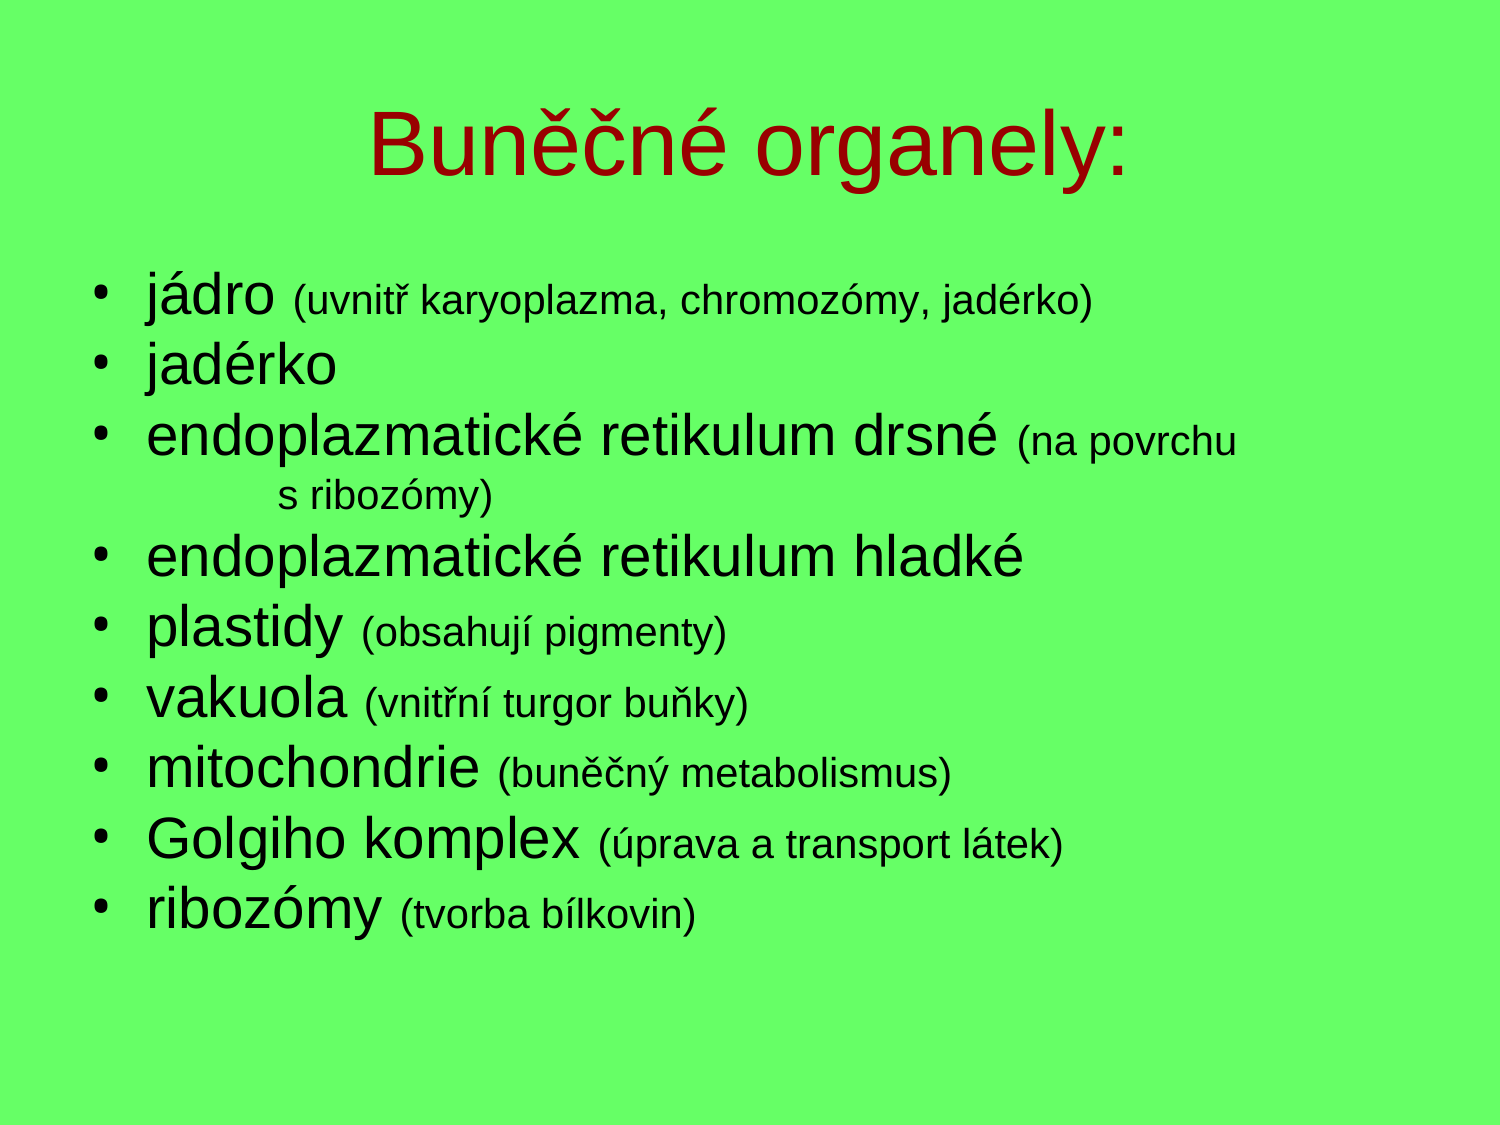

# Buněčné organely:
jádro (uvnitř karyoplazma, chromozómy, jadérko)
jadérko
endoplazmatické retikulum drsné (na povrchu
	s ribozómy)
endoplazmatické retikulum hladké
plastidy (obsahují pigmenty)
vakuola (vnitřní turgor buňky)
mitochondrie (buněčný metabolismus)
Golgiho komplex (úprava a transport látek)
ribozómy (tvorba bílkovin)